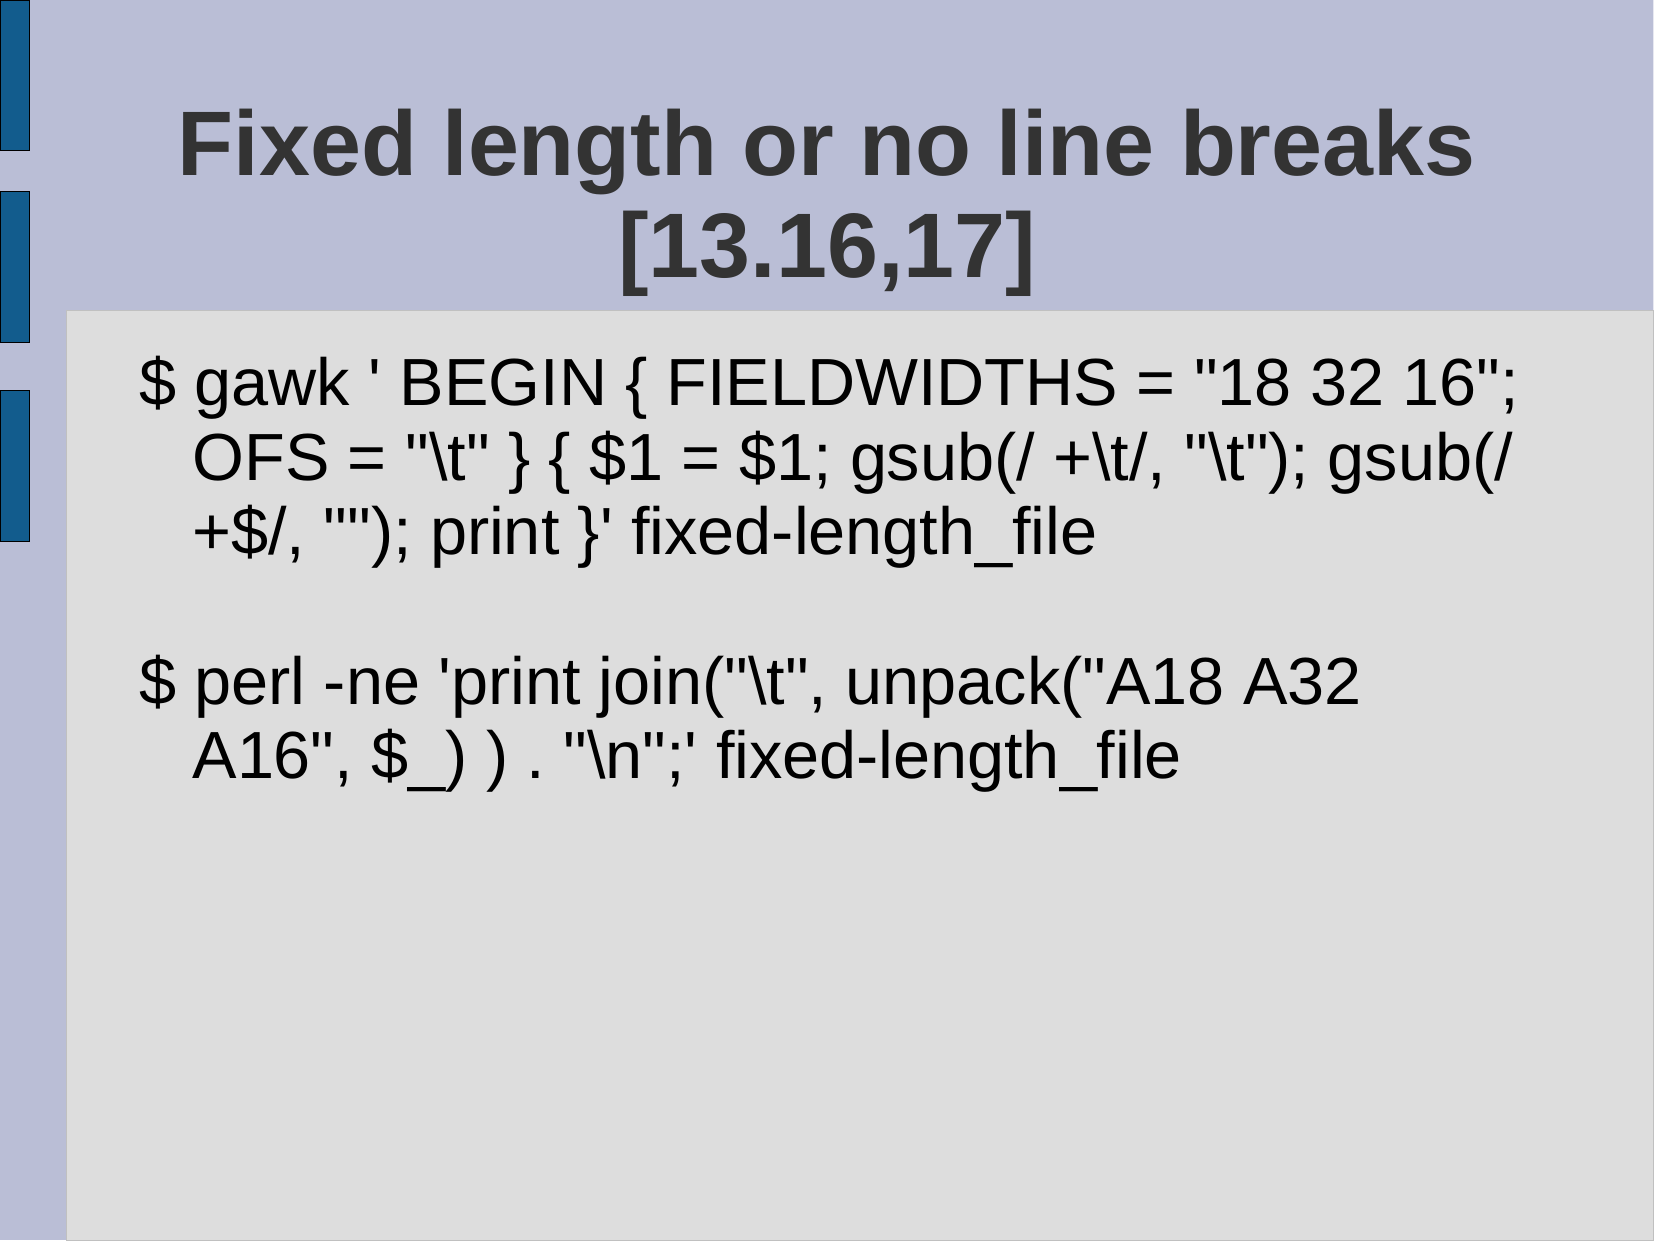

# Fixed length or no line breaks [13.16,17]
$ gawk ' BEGIN { FIELDWIDTHS = "18 32 16"; OFS = "\t" } { $1 = $1; gsub(/ +\t/, "\t"); gsub(/ +$/, ""); print }' fixed-length_file
$ perl -ne 'print join("\t", unpack("A18 A32 A16", $_) ) . "\n";' fixed-length_file